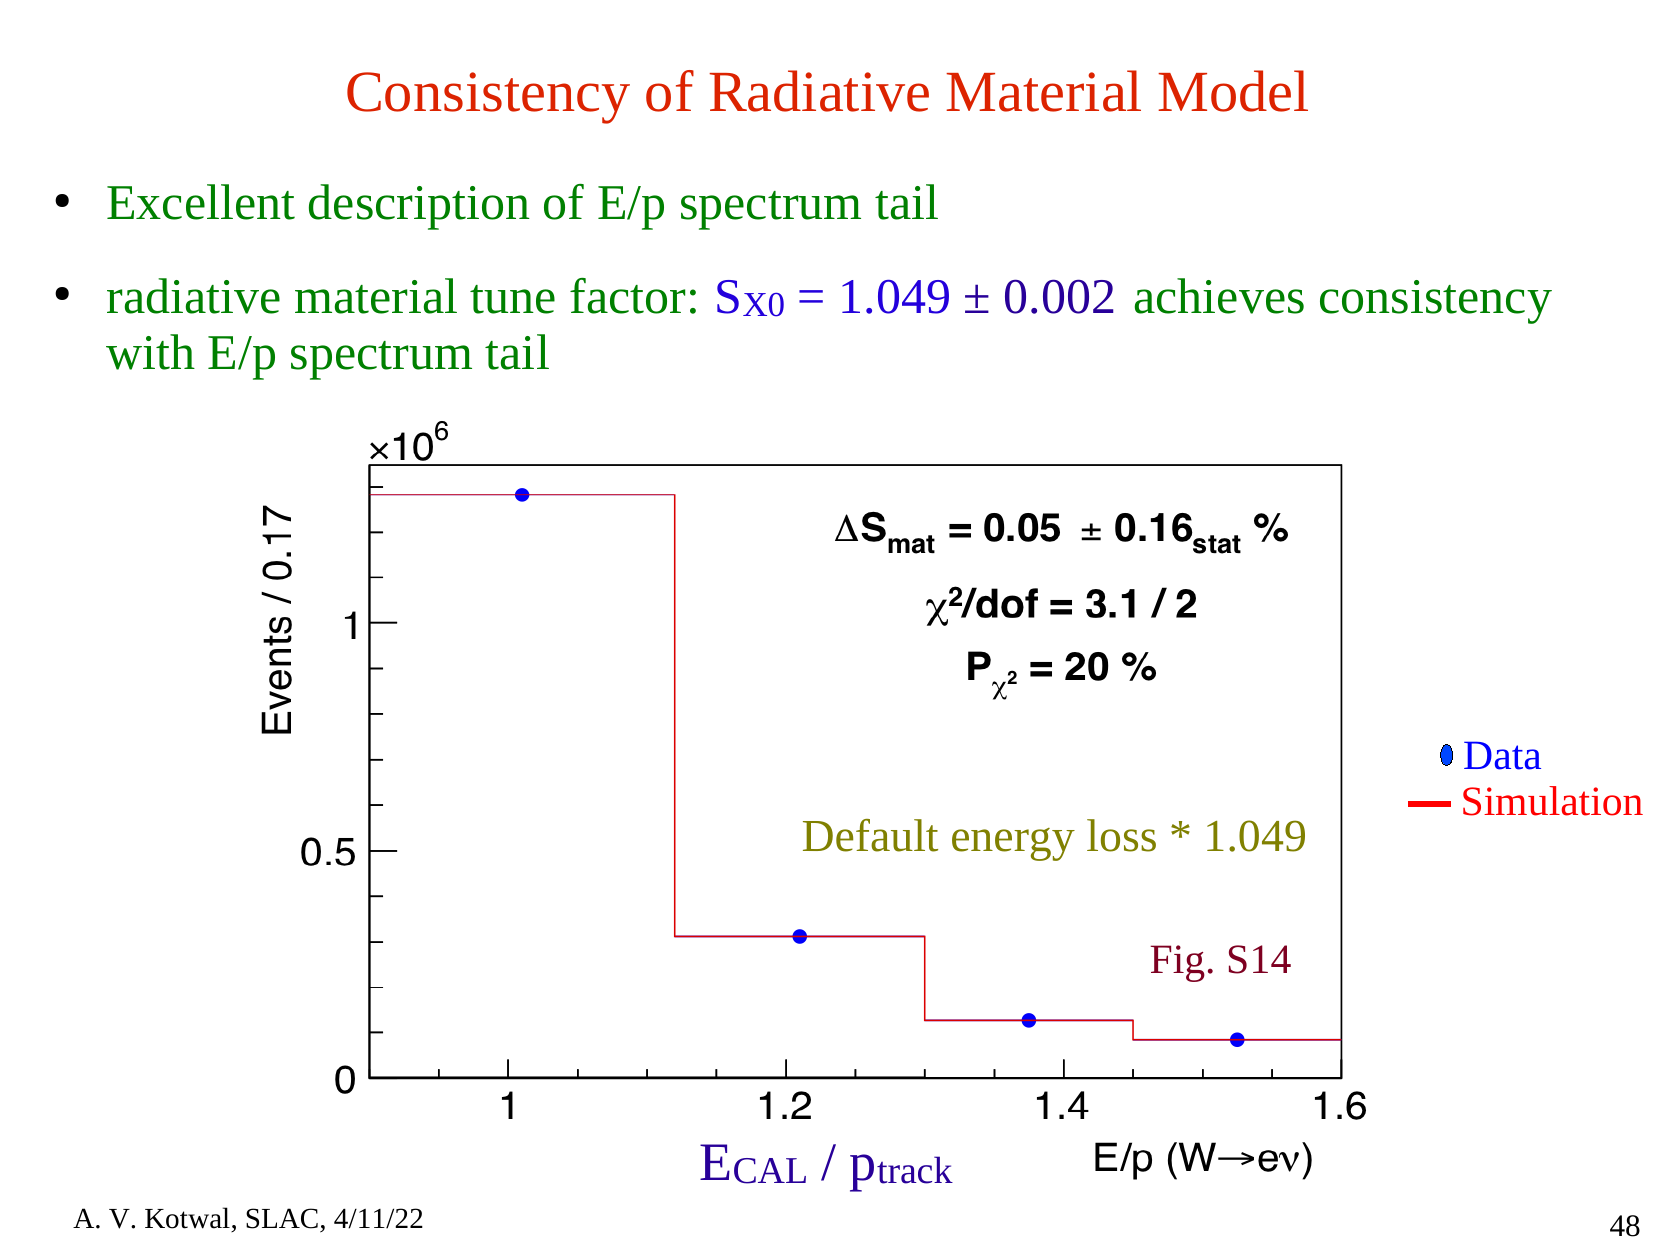

# Consistency of Radiative Material Model
Excellent description of E/p spectrum tail
radiative material tune factor: SX0 = 1.049 ± 0.002 achieves consistency with E/p spectrum tail
Data
Simulation
Default energy loss * 1.049
Fig. S14
ECAL / ptrack
A. V. Kotwal, SLAC, 4/11/22